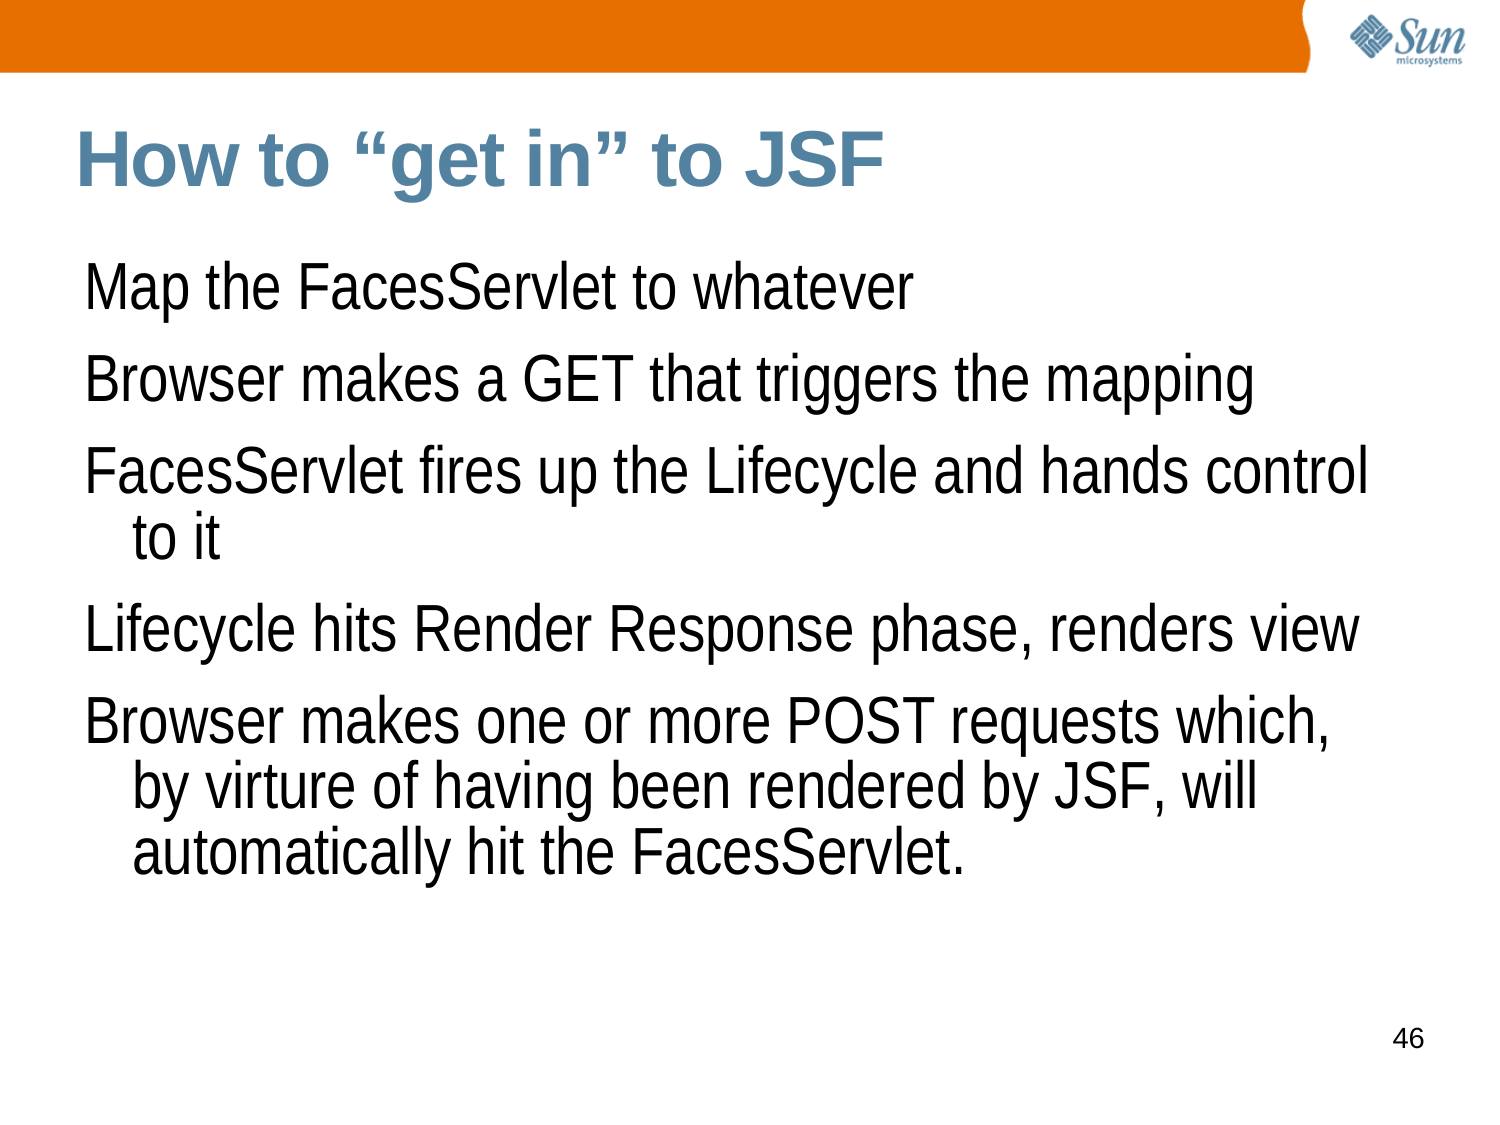

# How to “get in” to JSF
Map the FacesServlet to whatever
Browser makes a GET that triggers the mapping
FacesServlet fires up the Lifecycle and hands control to it
Lifecycle hits Render Response phase, renders view
Browser makes one or more POST requests which, by virture of having been rendered by JSF, will automatically hit the FacesServlet.
46